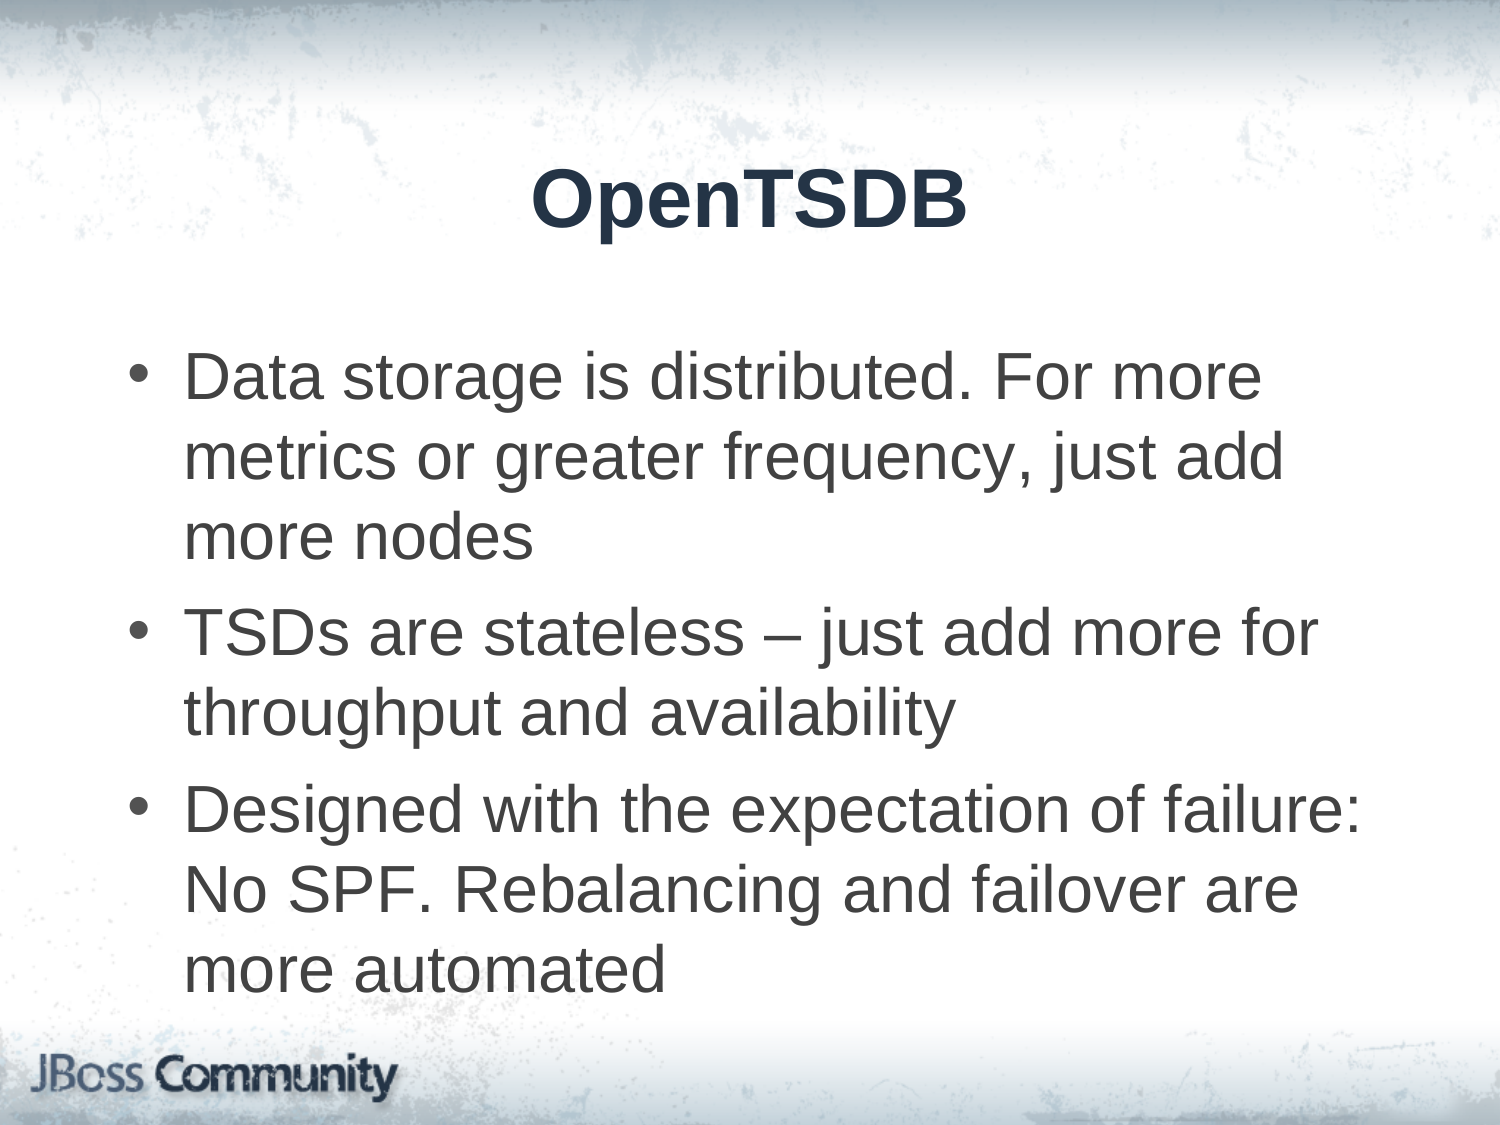

# OpenTSDB
Data storage is distributed. For more metrics or greater frequency, just add more nodes
TSDs are stateless – just add more for throughput and availability
Designed with the expectation of failure: No SPF. Rebalancing and failover are more automated